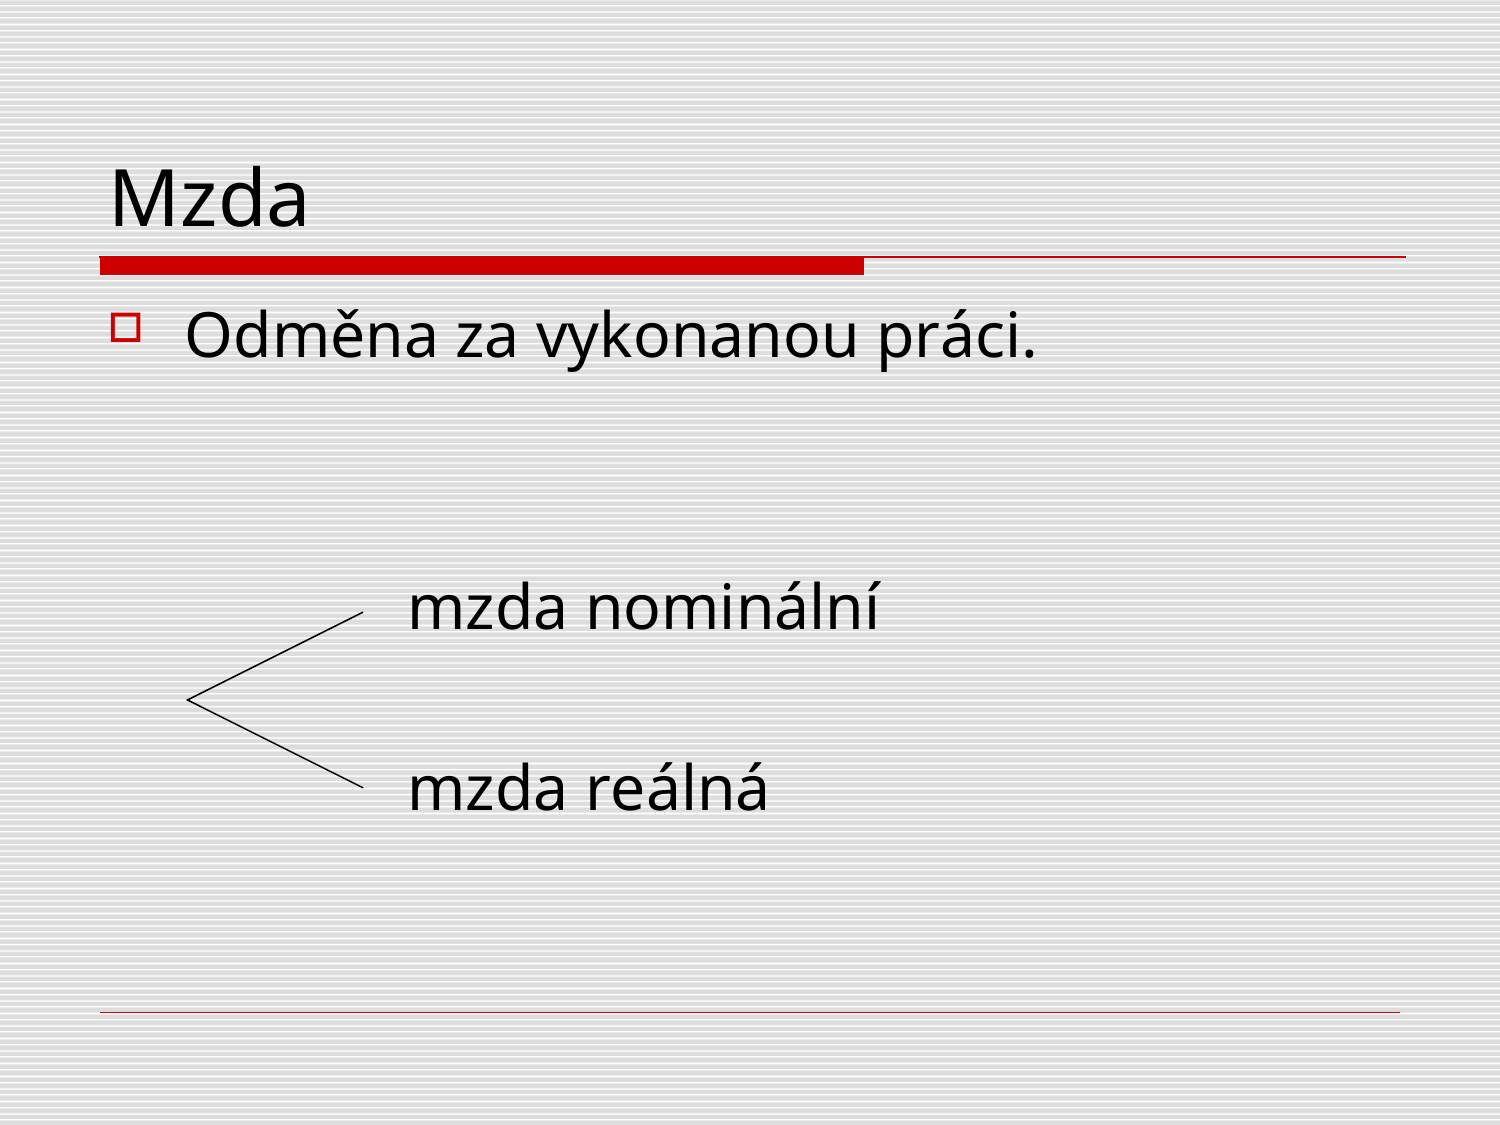

# Mzda
Odměna za vykonanou práci.
			mzda nominální
			mzda reálná